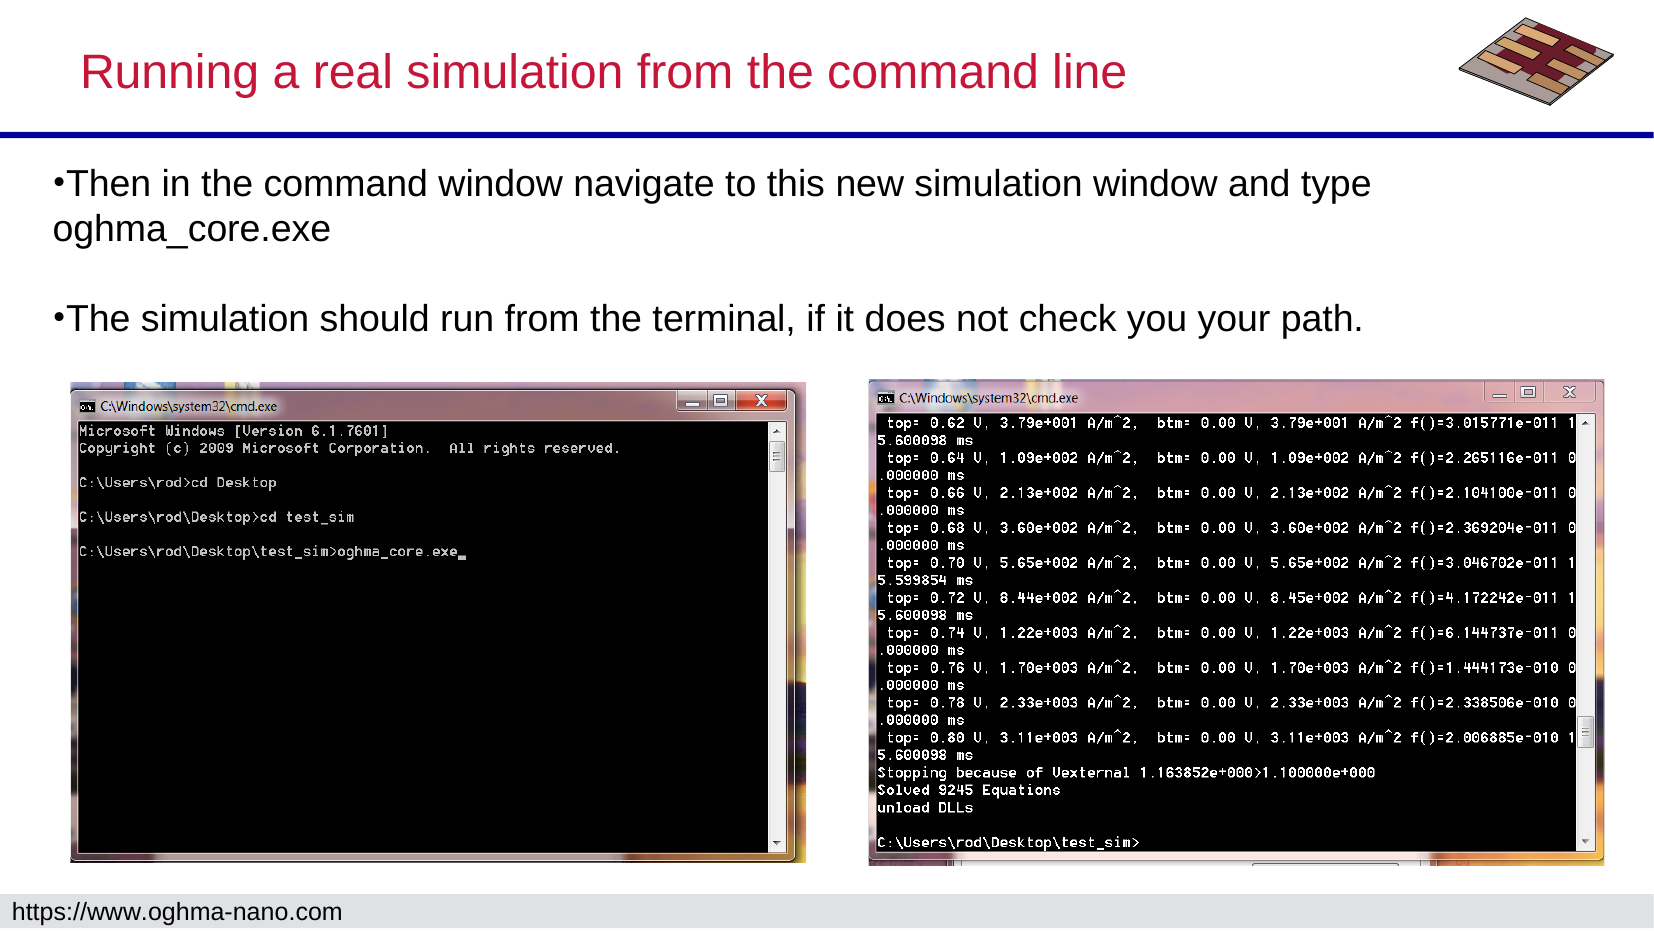

# Running a real simulation from the command line
Then in the command window navigate to this new simulation window and type oghma_core.exe
The simulation should run from the terminal, if it does not check you your path.